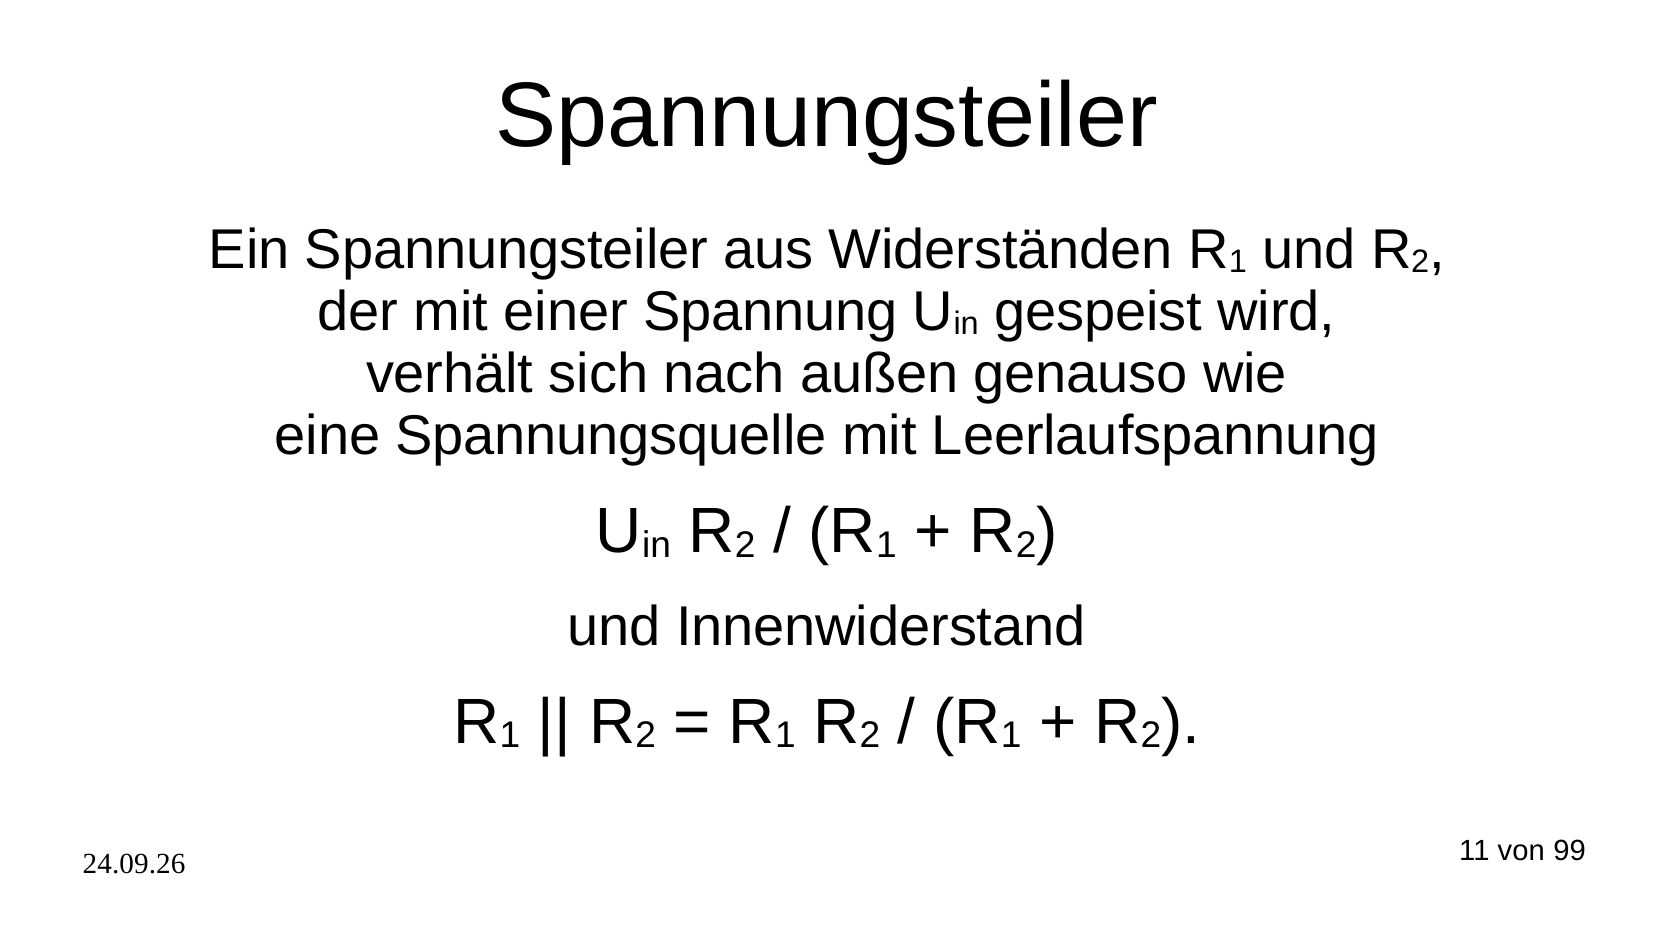

# Spannungsteiler
Ein Spannungsteiler aus Widerständen R1 und R2,
der mit einer Spannung Uin gespeist wird,
verhält sich nach außen genauso wie
eine Spannungsquelle mit Leerlaufspannung
Uin R2 / (R1 + R2)
und Innenwiderstand
R1 || R2 = R1 R2 / (R1 + R2).
11